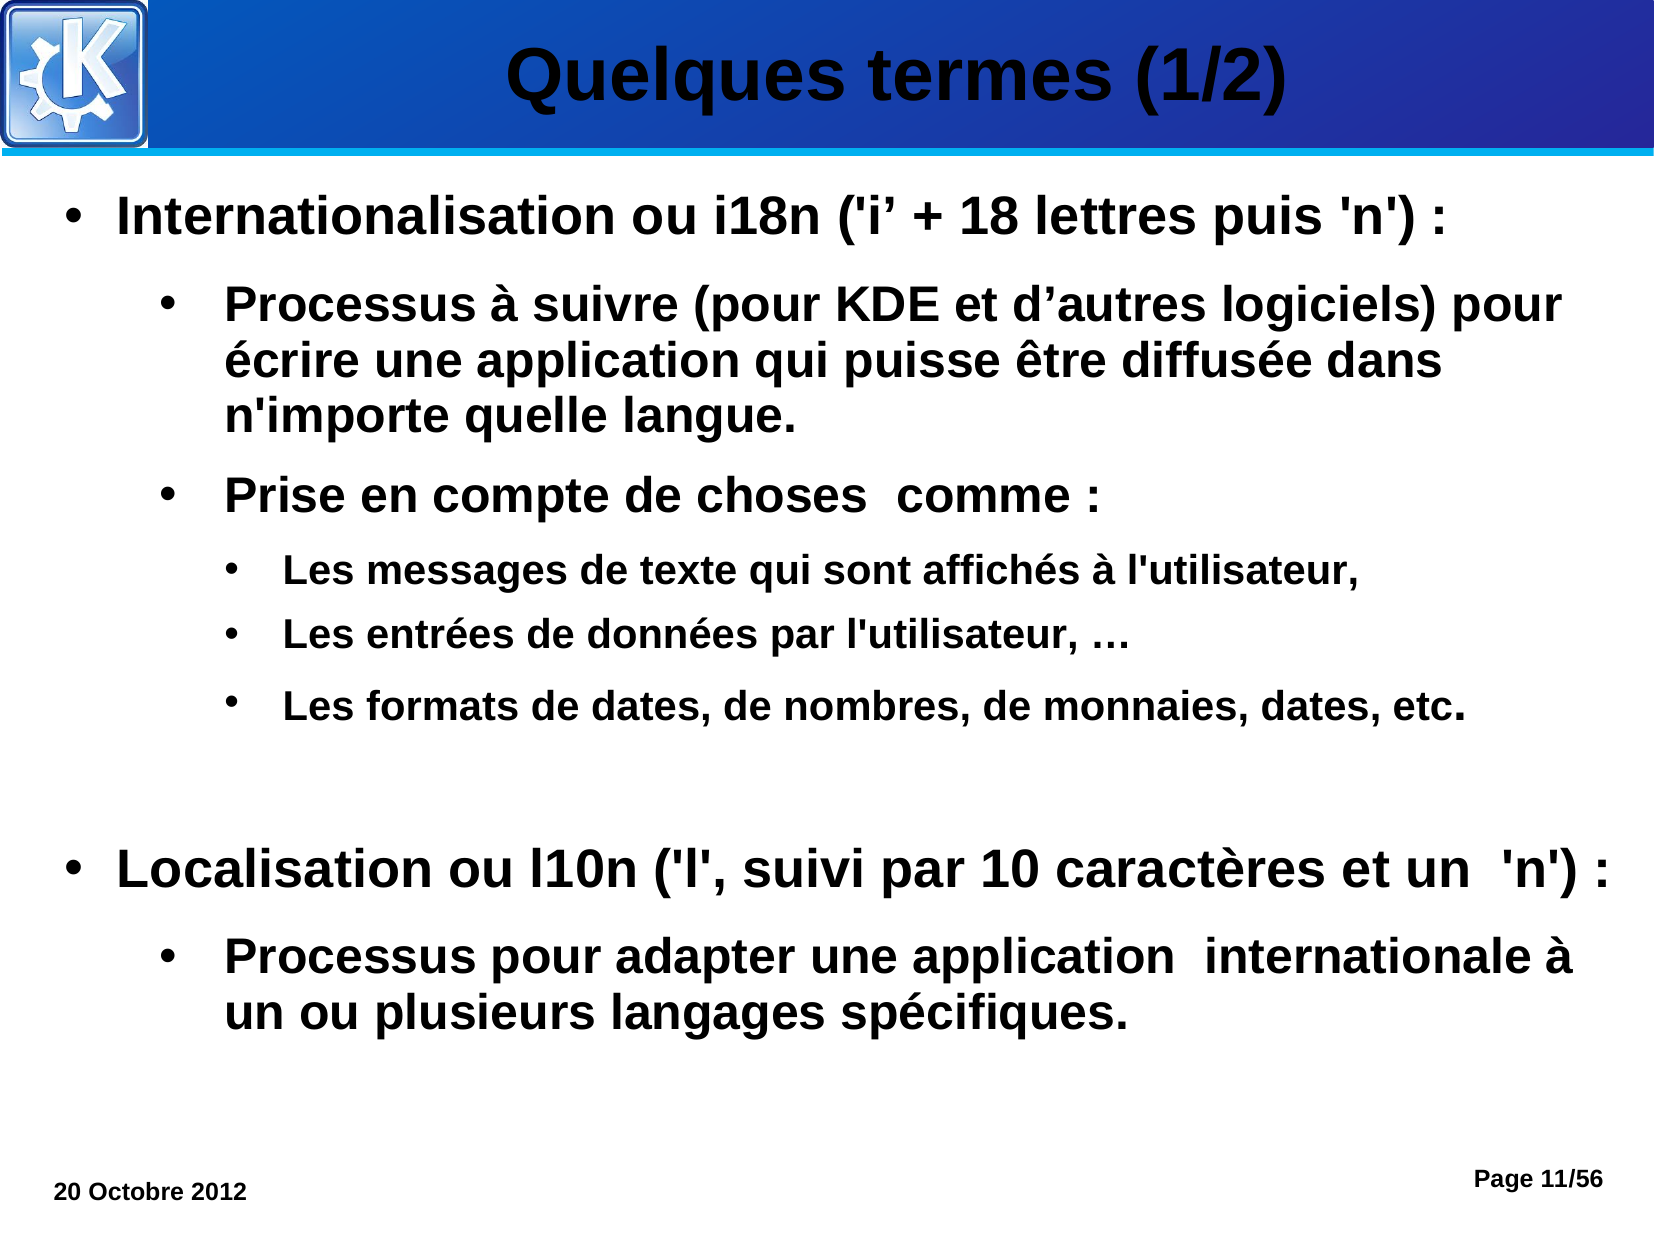

Quelques termes (1/2)
Internationalisation ou i18n ('i’ + 18 lettres puis 'n') :
Processus à suivre (pour KDE et d’autres logiciels) pour écrire une application qui puisse être diffusée dans n'importe quelle langue.
Prise en compte de choses comme :
Les messages de texte qui sont affichés à l'utilisateur,
Les entrées de données par l'utilisateur, …
Les formats de dates, de nombres, de monnaies, dates, etc.
Localisation ou l10n ('l', suivi par 10 caractères et un 'n') :
Processus pour adapter une application internationale à un ou plusieurs langages spécifiques.